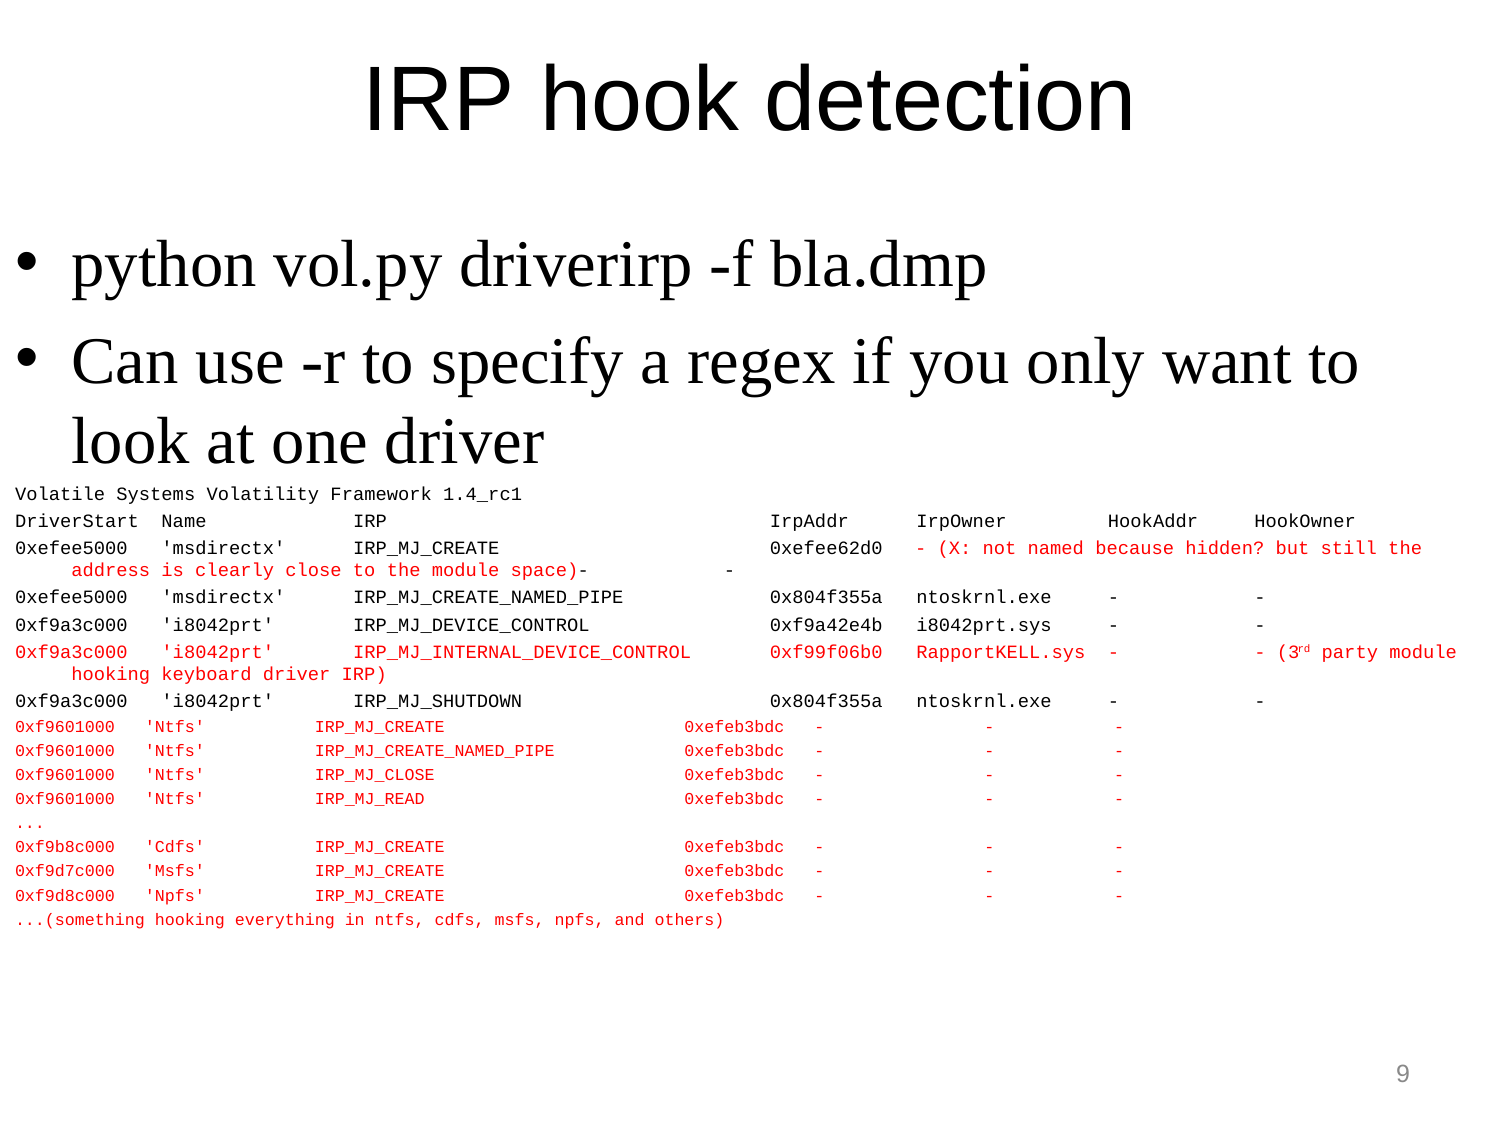

# IRP hook detection
python vol.py driverirp -f bla.dmp
Can use -r to specify a regex if you only want to look at one driver
Volatile Systems Volatility Framework 1.4_rc1
DriverStart Name IRP IrpAddr IrpOwner HookAddr HookOwner
0xefee5000 'msdirectx' IRP_MJ_CREATE 0xefee62d0 - (X: not named because hidden? but still the address is clearly close to the module space)- -
0xefee5000 'msdirectx' IRP_MJ_CREATE_NAMED_PIPE 0x804f355a ntoskrnl.exe - -
0xf9a3c000 'i8042prt' IRP_MJ_DEVICE_CONTROL 0xf9a42e4b i8042prt.sys - -
0xf9a3c000 'i8042prt' IRP_MJ_INTERNAL_DEVICE_CONTROL 0xf99f06b0 RapportKELL.sys - - (3rd party module hooking keyboard driver IRP)
0xf9a3c000 'i8042prt' IRP_MJ_SHUTDOWN 0x804f355a ntoskrnl.exe - -
0xf9601000 'Ntfs' IRP_MJ_CREATE 0xefeb3bdc - - -
0xf9601000 'Ntfs' IRP_MJ_CREATE_NAMED_PIPE 0xefeb3bdc - - -
0xf9601000 'Ntfs' IRP_MJ_CLOSE 0xefeb3bdc - - -
0xf9601000 'Ntfs' IRP_MJ_READ 0xefeb3bdc - - -
...
0xf9b8c000 'Cdfs' IRP_MJ_CREATE 0xefeb3bdc - - -
0xf9d7c000 'Msfs' IRP_MJ_CREATE 0xefeb3bdc - - -
0xf9d8c000 'Npfs' IRP_MJ_CREATE 0xefeb3bdc - - -
...(something hooking everything in ntfs, cdfs, msfs, npfs, and others)